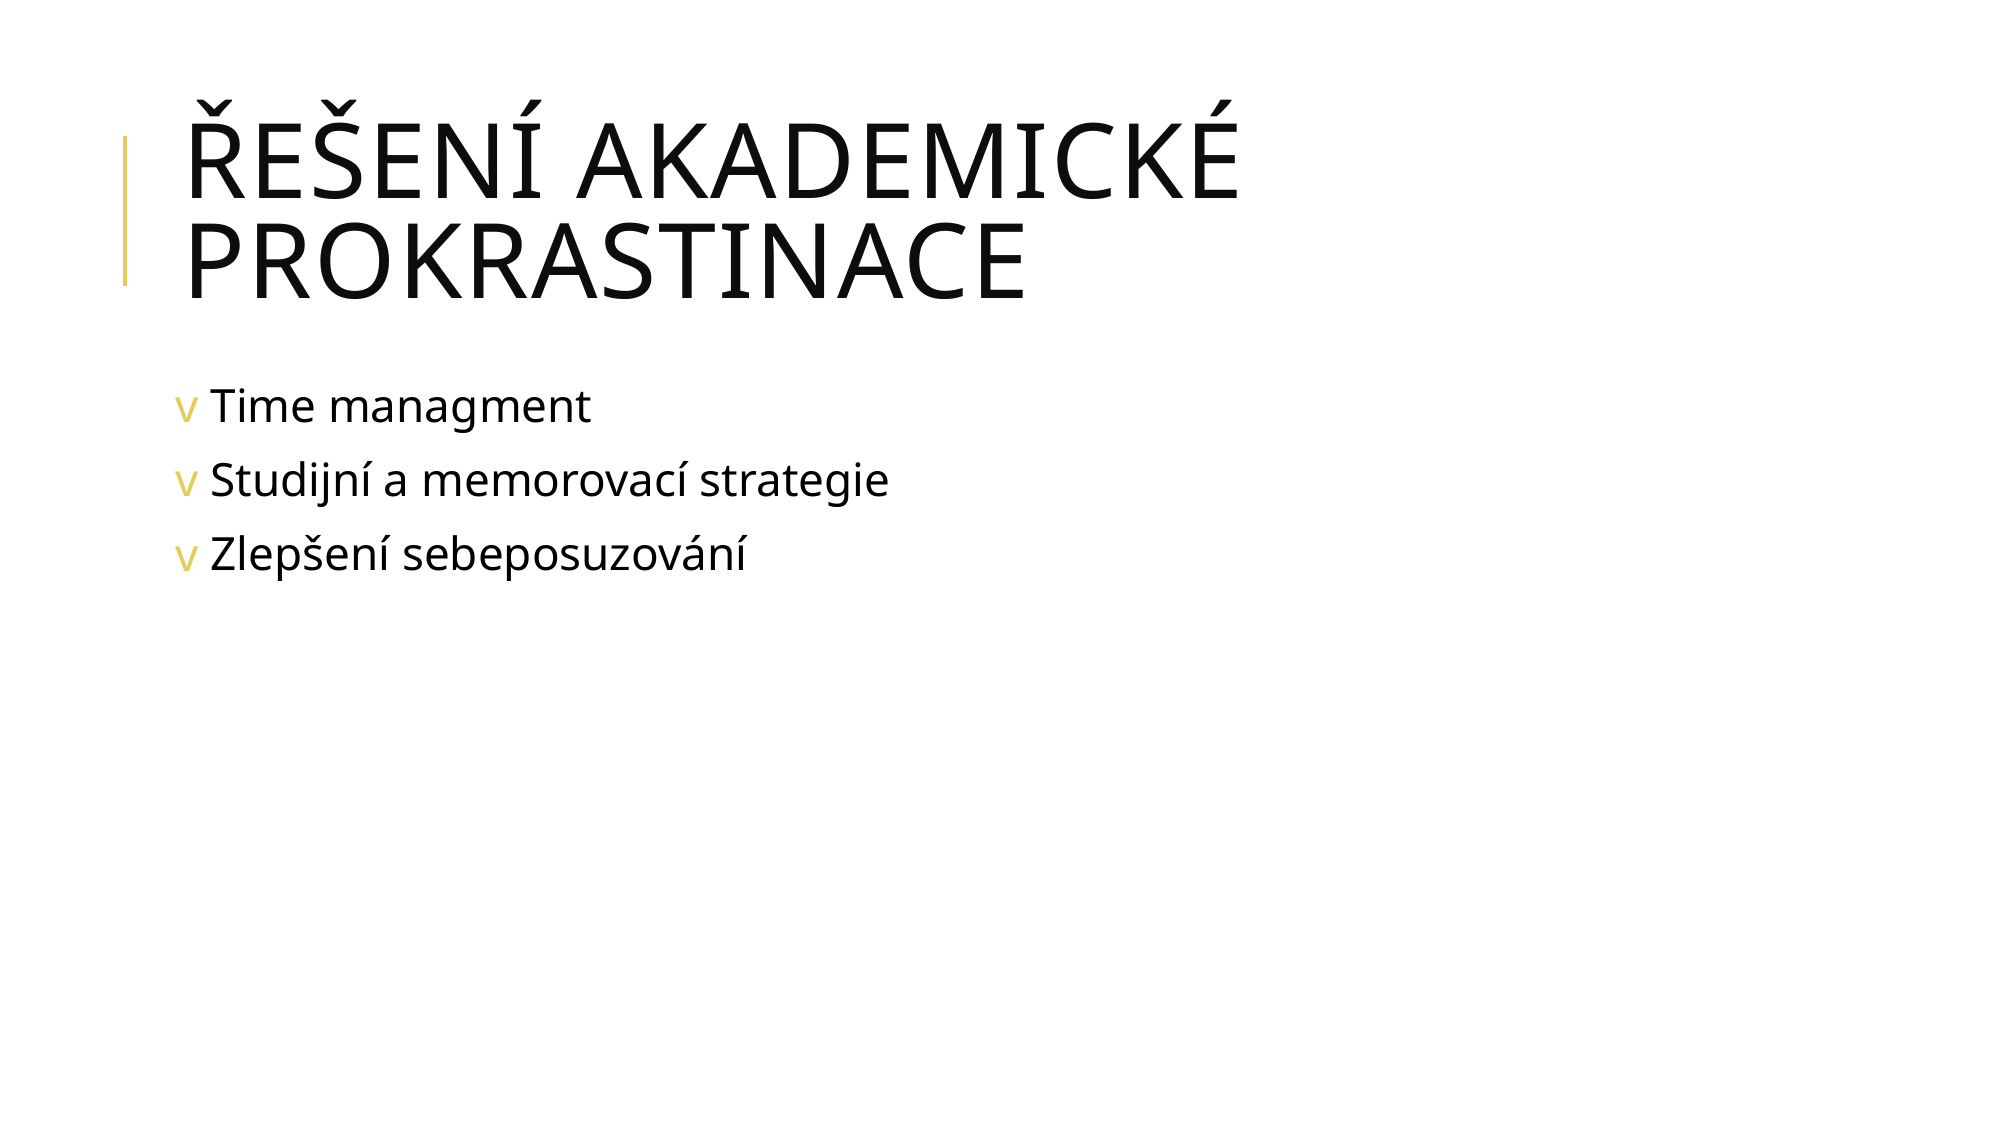

# Řešení akademické prokrastinace
 Time managment
 Studijní a memorovací strategie
 Zlepšení sebeposuzování